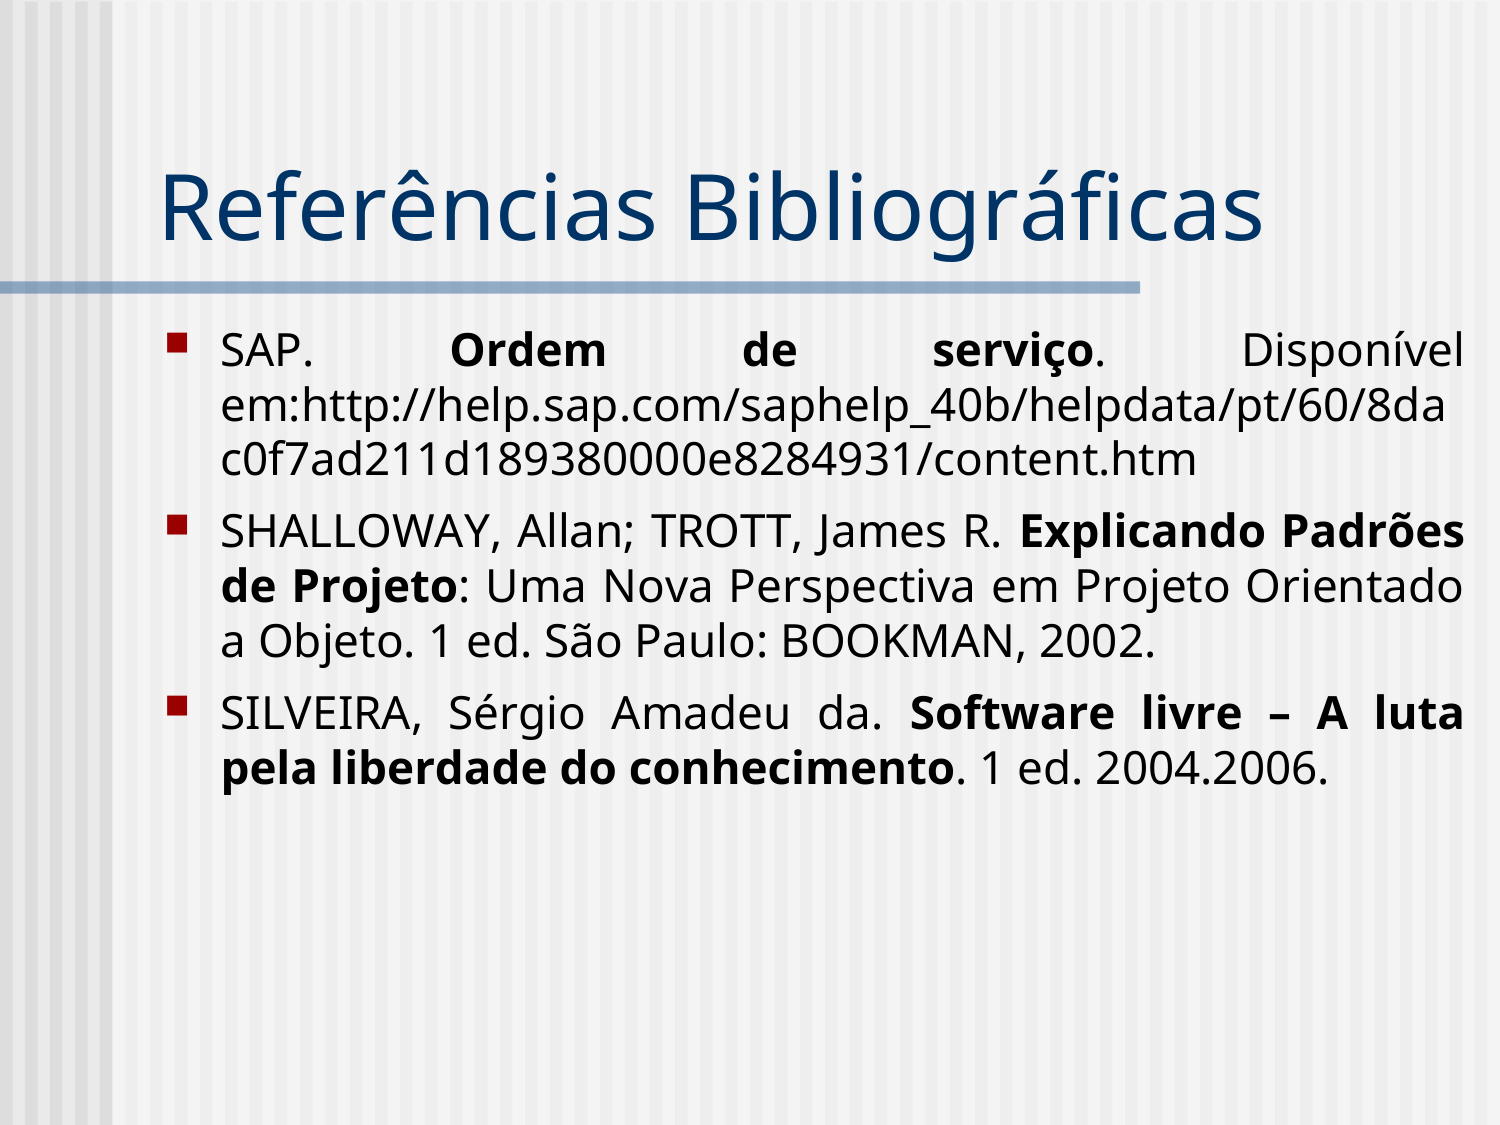

# Referências Bibliográficas
SAP. Ordem de serviço. Disponível em:http://help.sap.com/saphelp_40b/helpdata/pt/60/8dac0f7ad211d189380000e8284931/content.htm
SHALLOWAY, Allan; TROTT, James R. Explicando Padrões de Projeto: Uma Nova Perspectiva em Projeto Orientado a Objeto. 1 ed. São Paulo: BOOKMAN, 2002.
SILVEIRA, Sérgio Amadeu da. Software livre – A luta pela liberdade do conhecimento. 1 ed. 2004.2006.